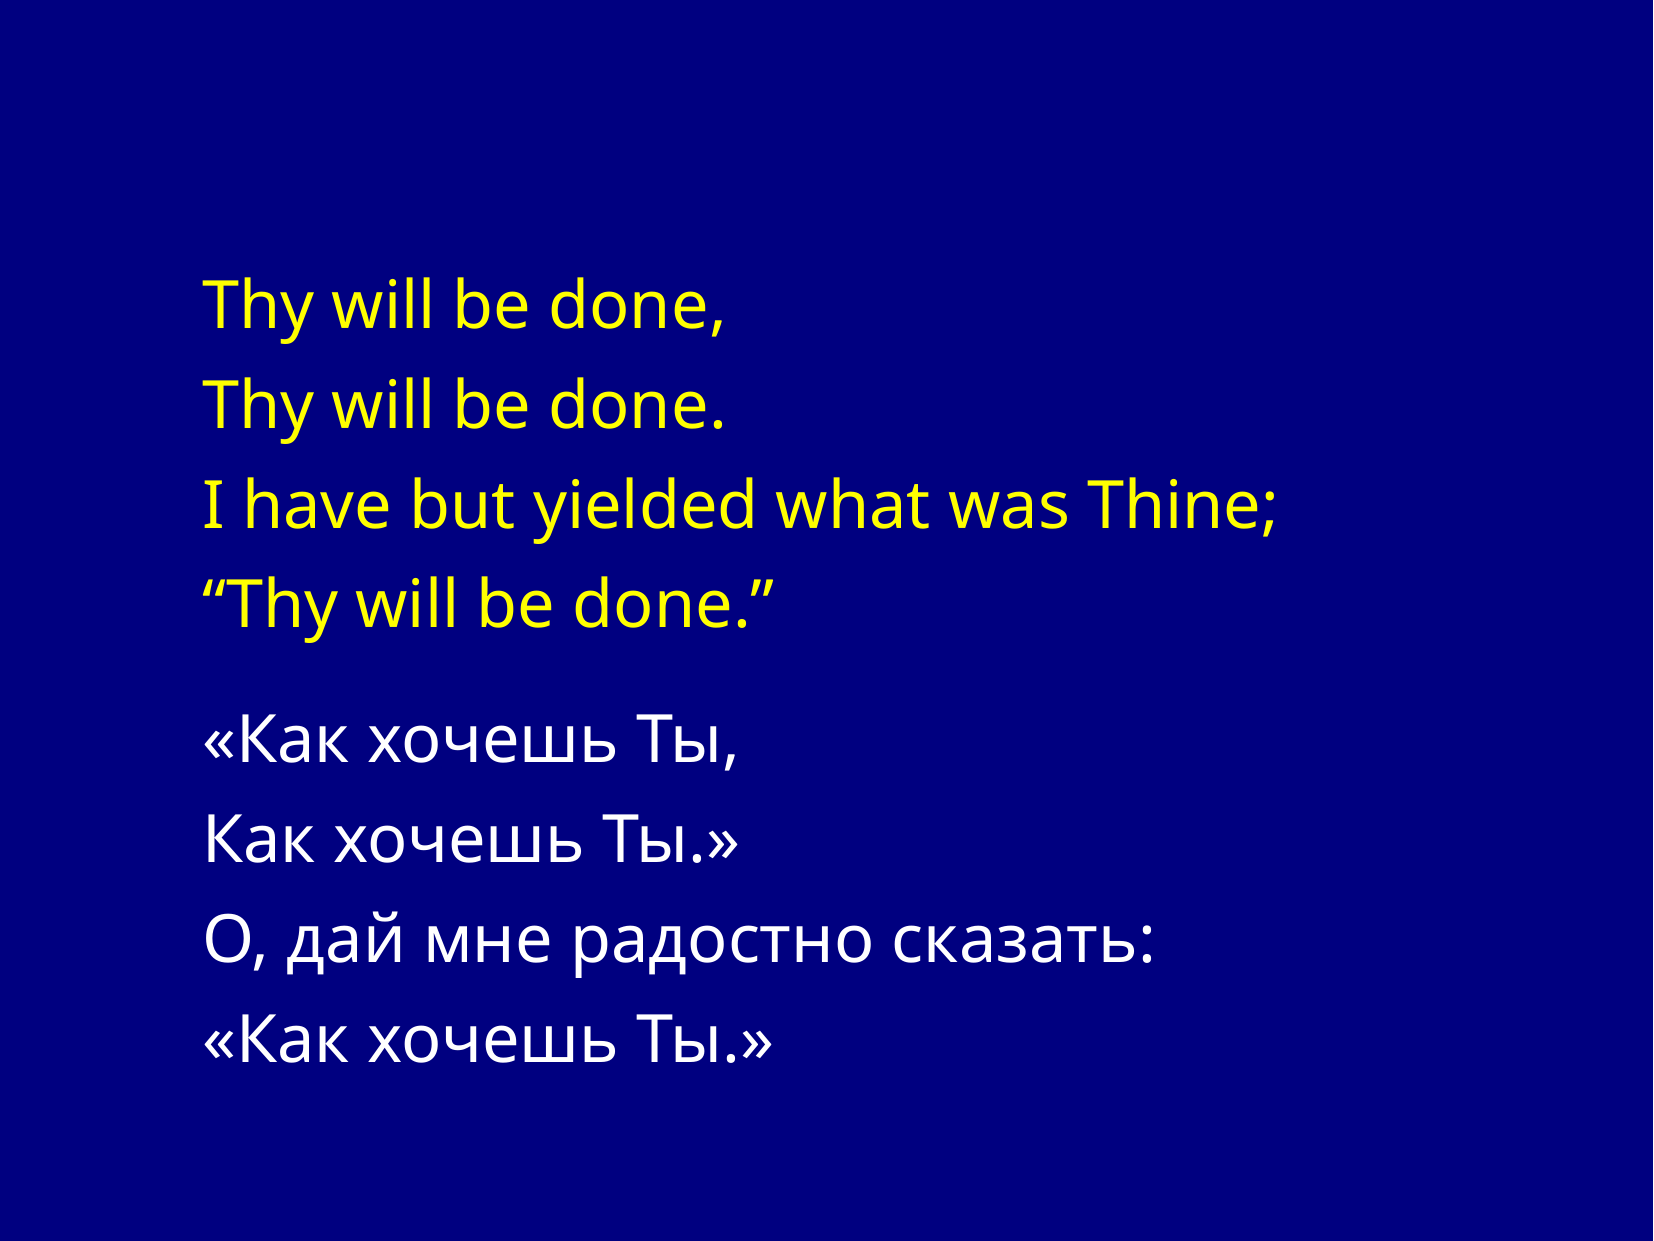

Thy will be done,
	Thy will be done.
	I have but yielded what was Thine;
	“Thy will be done.”
	«Как хочешь Ты,
	Как хочешь Ты.»
	О, дай мне радостно сказать:
	«Как хочешь Ты.»